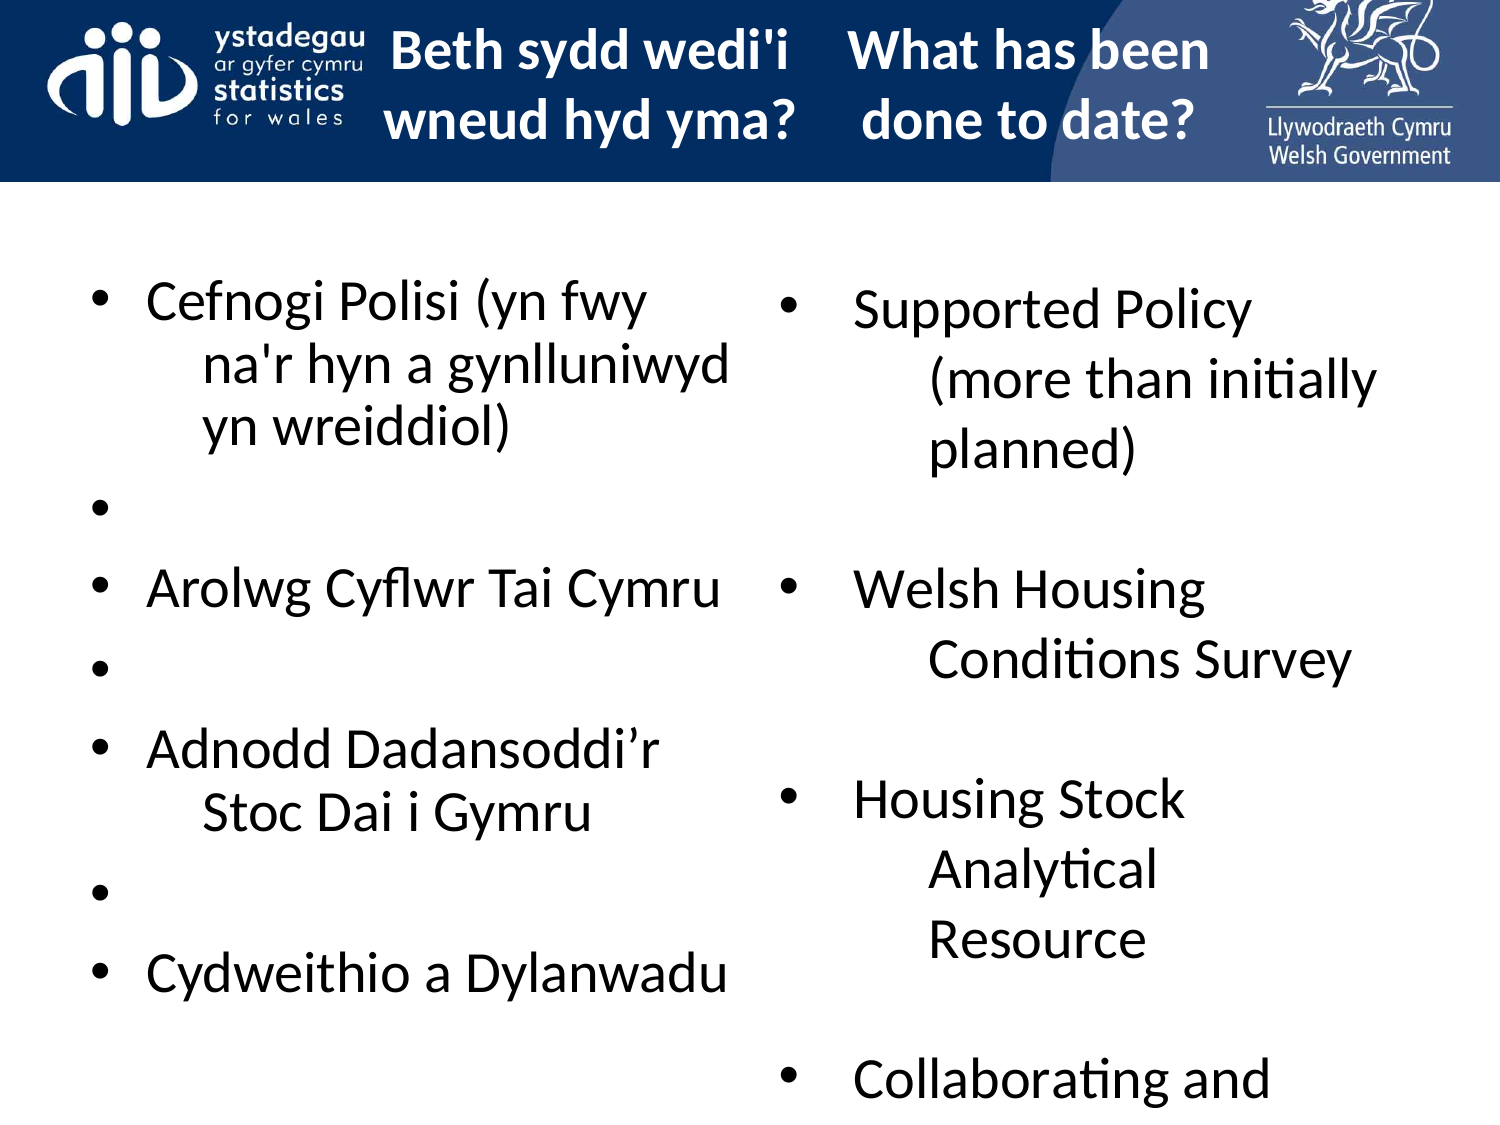

Beth sydd wedi'i wneud hyd yma?
# What has been done to date?
Cefnogi Polisi (yn fwy na'r hyn a gynlluniwyd yn wreiddiol)
Arolwg Cyflwr Tai Cymru
Adnodd Dadansoddi’r Stoc Dai i Gymru
Cydweithio a Dylanwadu
Supported Policy (more than initially planned)
Welsh Housing Conditions Survey
Housing Stock Analytical Resource
Collaborating and Influencing